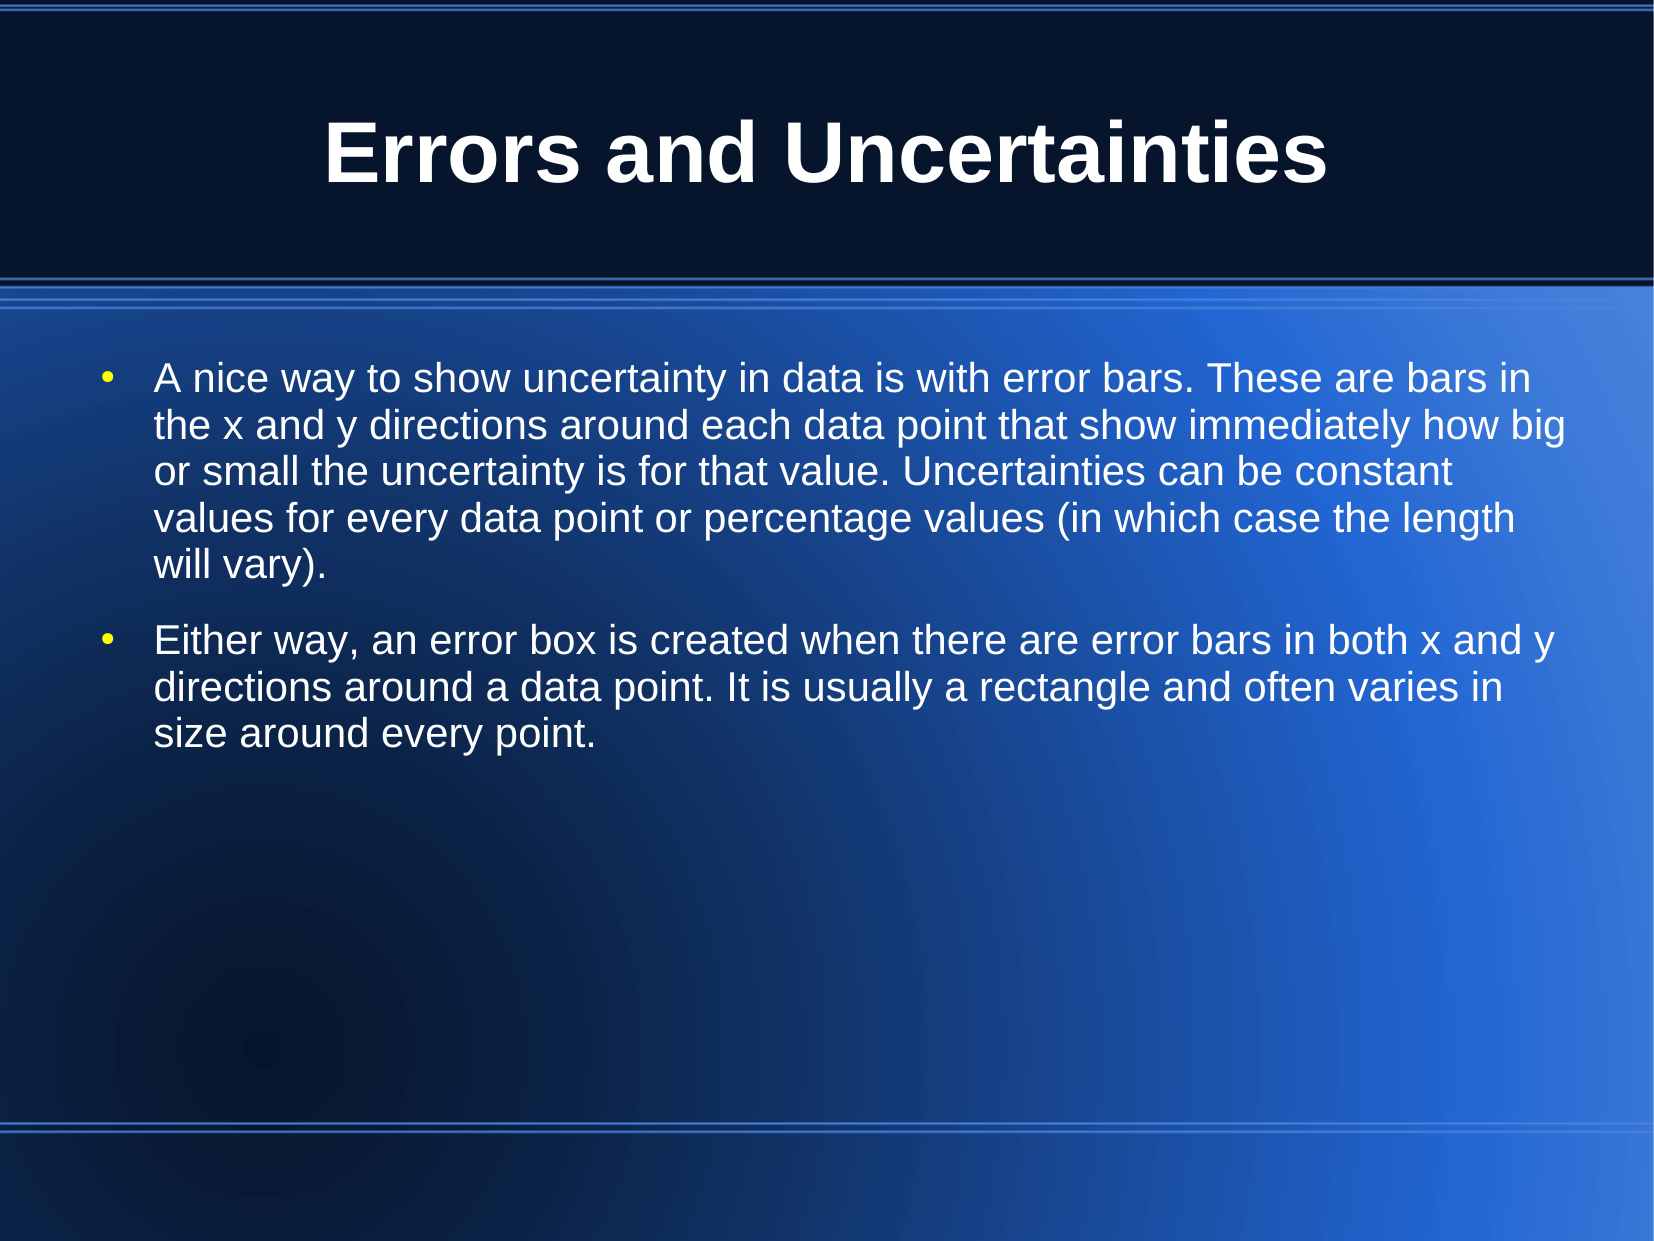

# Errors and Uncertainties
A nice way to show uncertainty in data is with error bars. These are bars in the x and y directions around each data point that show immediately how big or small the uncertainty is for that value. Uncertainties can be constant values for every data point or percentage values (in which case the length will vary).
Either way, an error box is created when there are error bars in both x and y directions around a data point. It is usually a rectangle and often varies in size around every point.